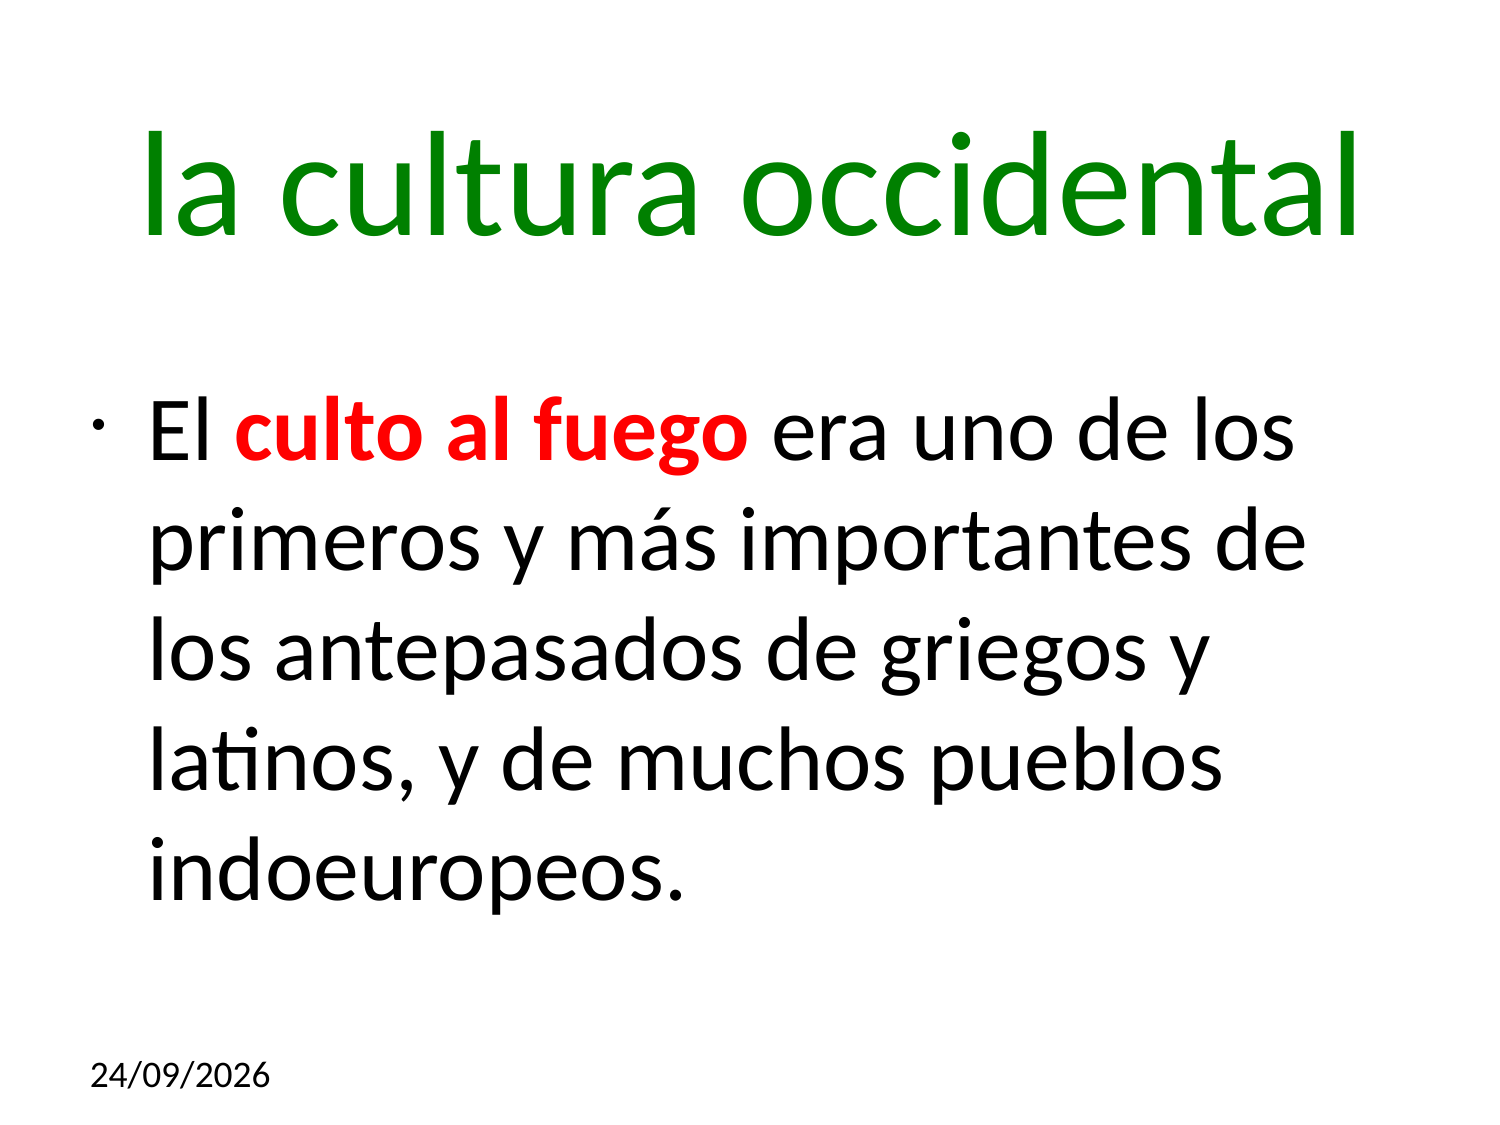

# la cultura occidental
El culto al fuego era uno de los primeros y más importantes de los antepasados de griegos y latinos, y de muchos pueblos indoeuropeos.
14 de avril de 2011